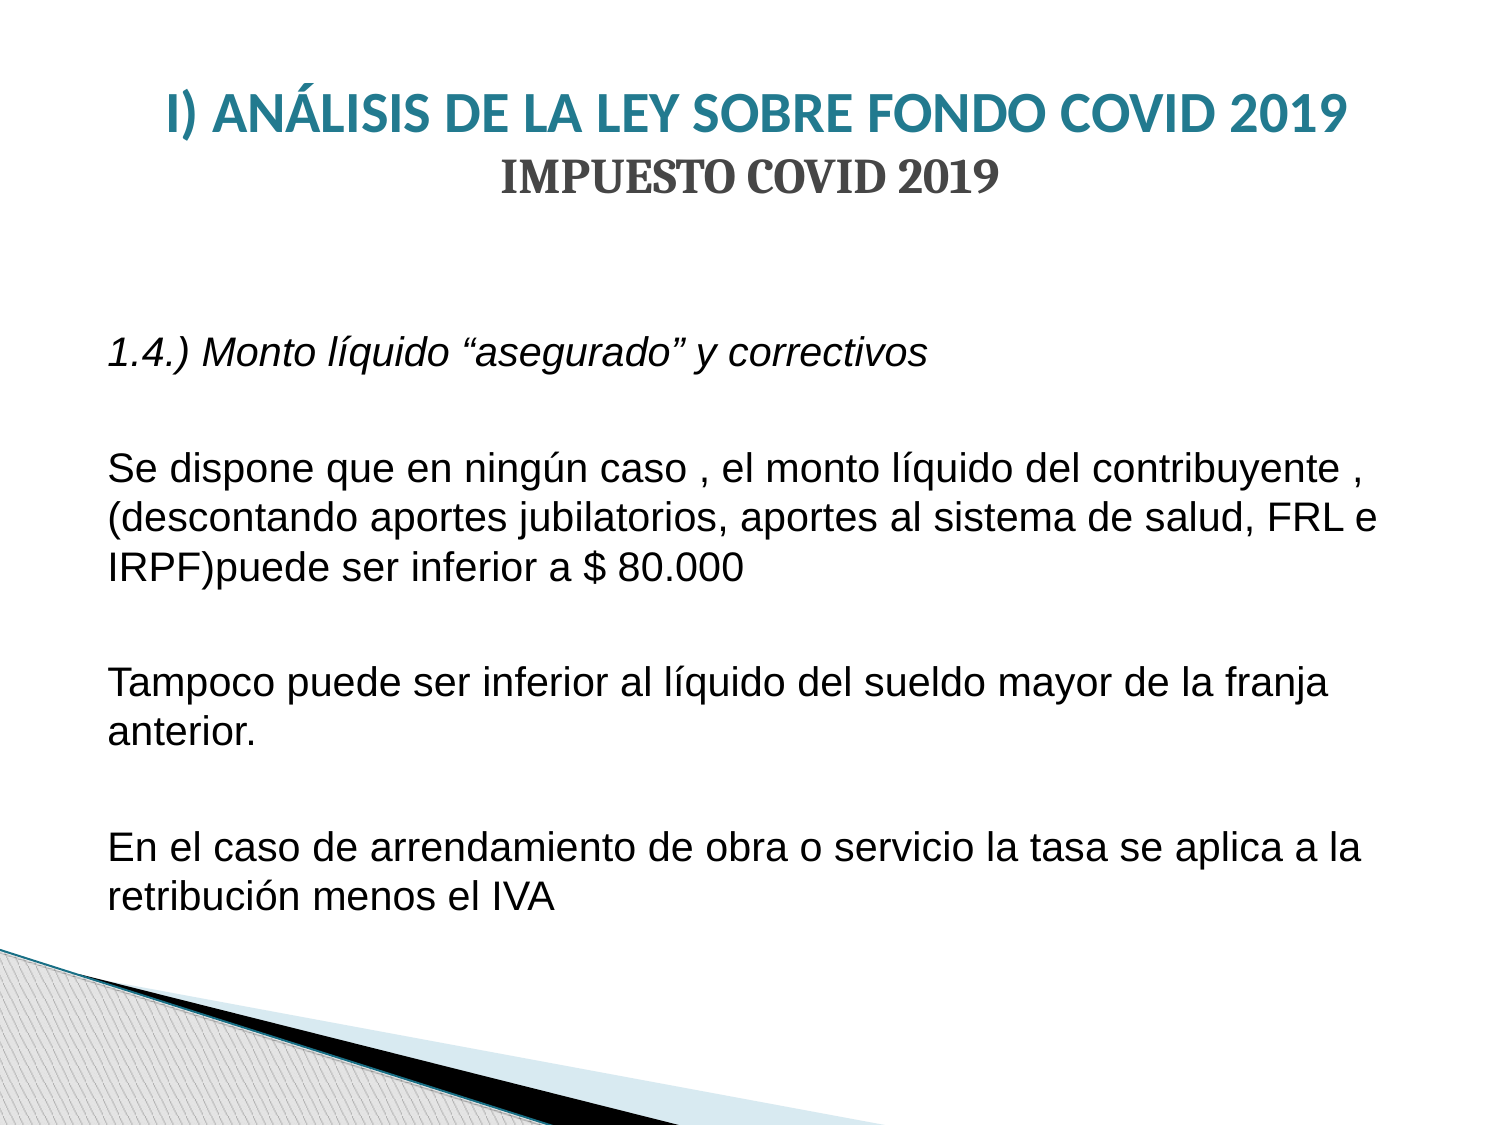

I) ANÁLISIS DE LA LEY SOBRE FONDO COVID 2019
IMPUESTO COVID 2019
# 1.4.) Monto líquido “asegurado” y correctivos
Se dispone que en ningún caso , el monto líquido del contribuyente , (descontando aportes jubilatorios, aportes al sistema de salud, FRL e IRPF)puede ser inferior a $ 80.000
Tampoco puede ser inferior al líquido del sueldo mayor de la franja anterior.
En el caso de arrendamiento de obra o servicio la tasa se aplica a la retribución menos el IVA